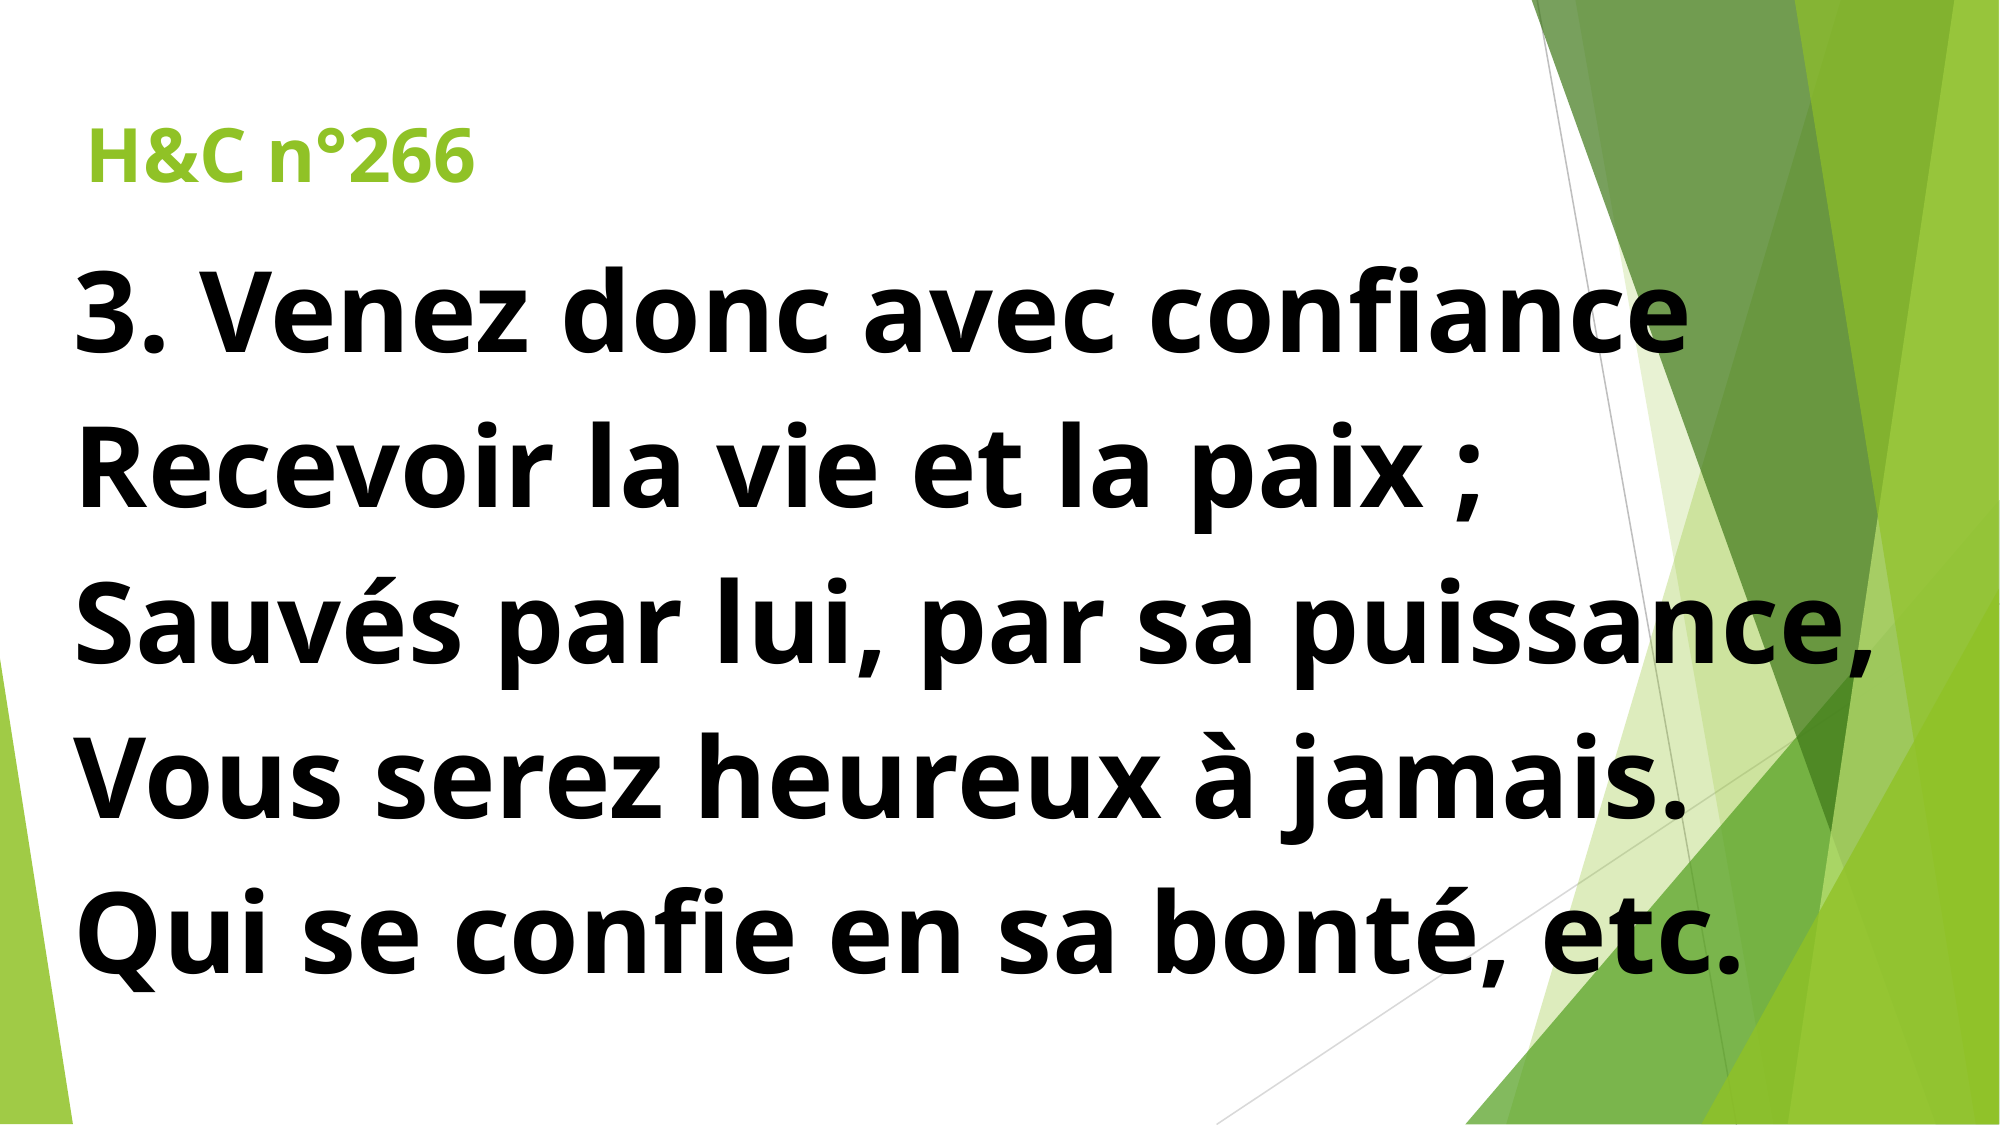

H&C n°266
3. Venez donc avec confiance
Recevoir la vie et la paix ;
Sauvés par lui, par sa puissance,
Vous serez heureux à jamais.
Qui se confie en sa bonté, etc.